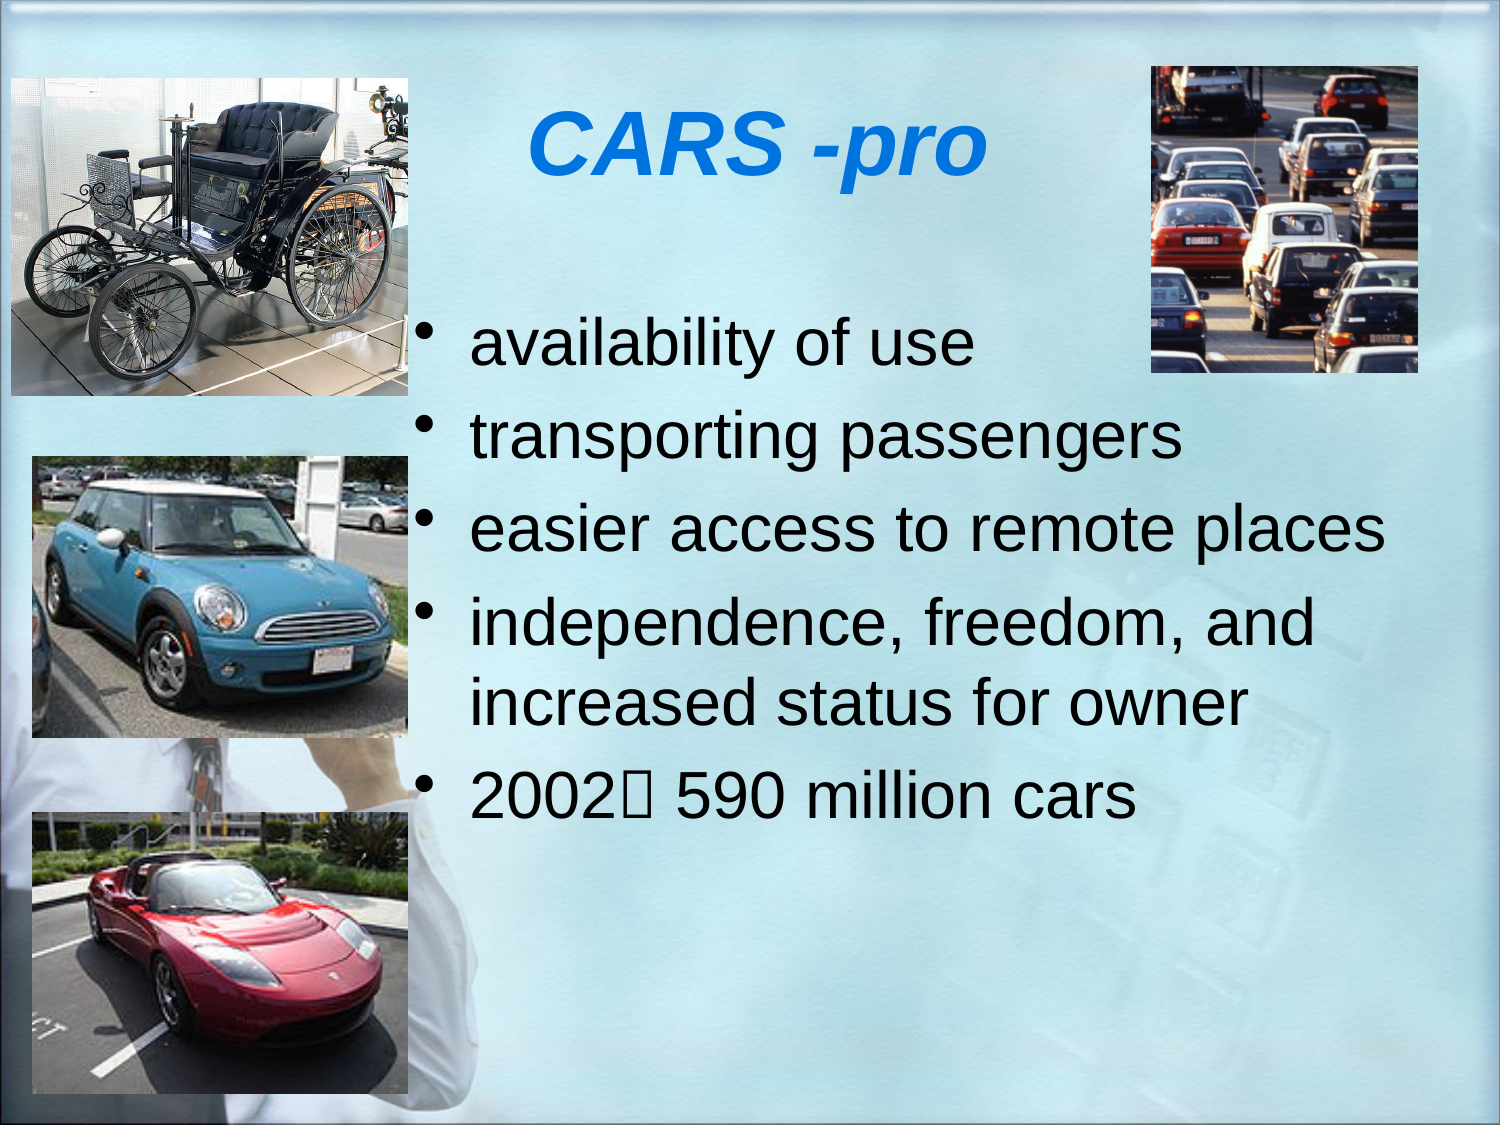

# CARS -pro
availability of use
transporting passengers
easier access to remote places
independence, freedom, and increased status for owner
2002 590 million cars